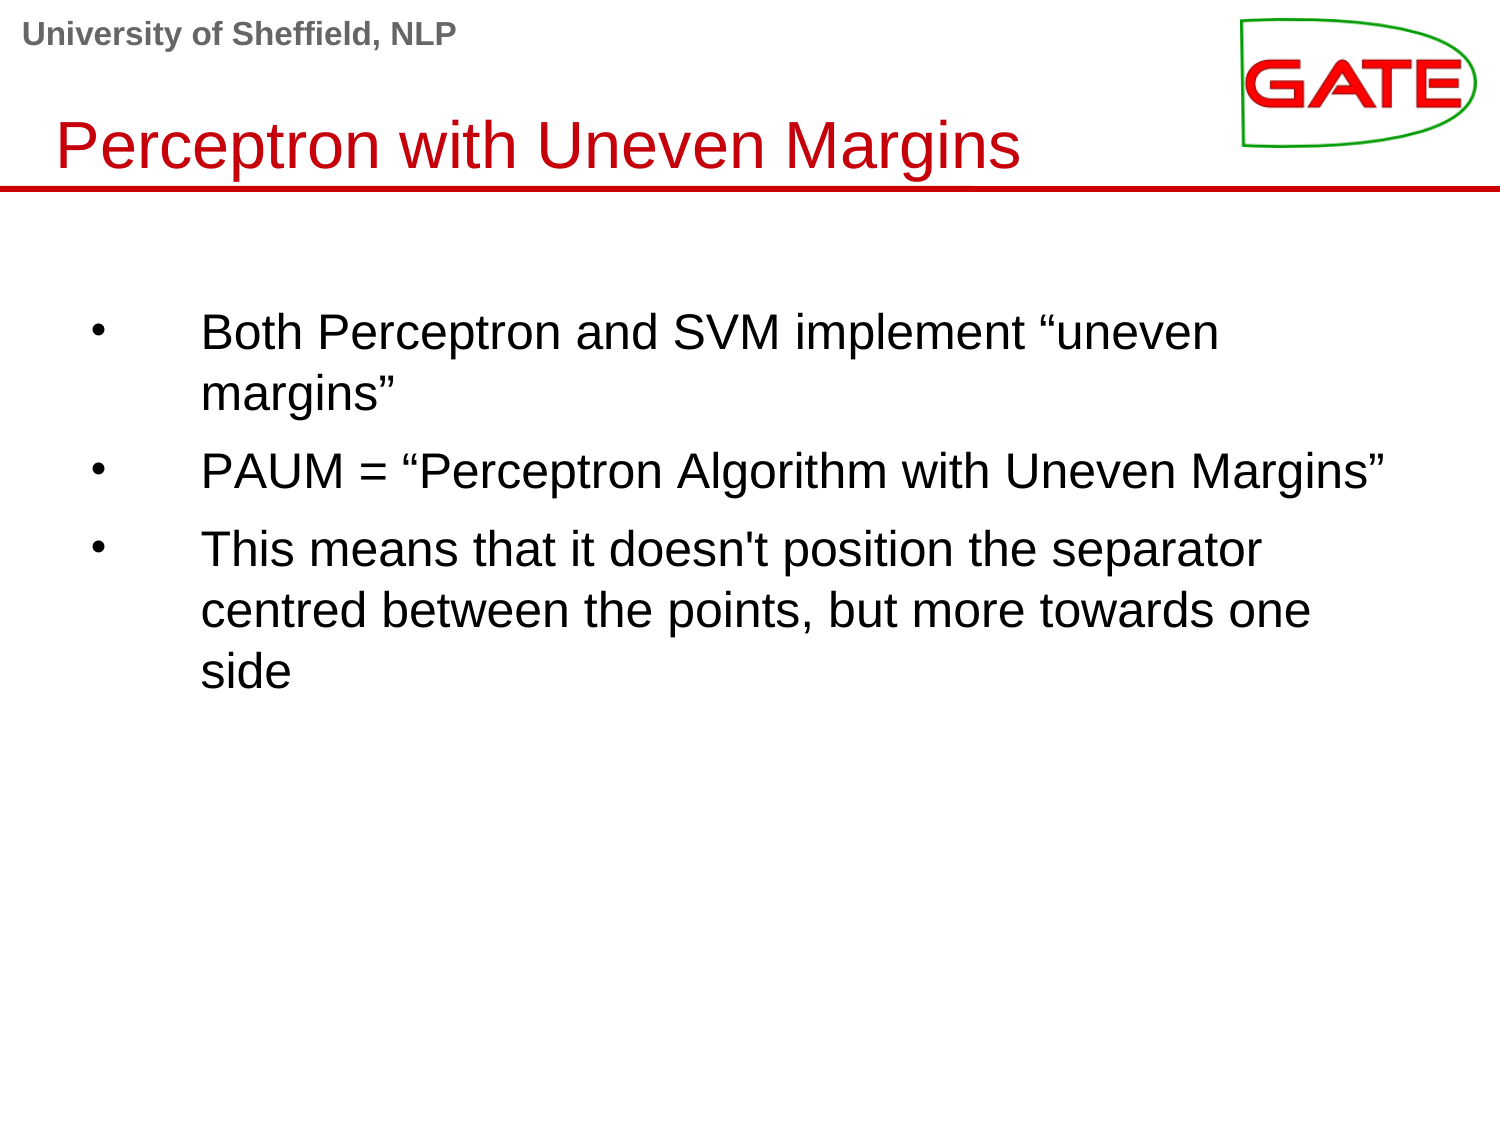

# Perceptron with Uneven Margins
Both Perceptron and SVM implement “uneven margins”
PAUM = “Perceptron Algorithm with Uneven Margins”
This means that it doesn't position the separator centred between the points, but more towards one side